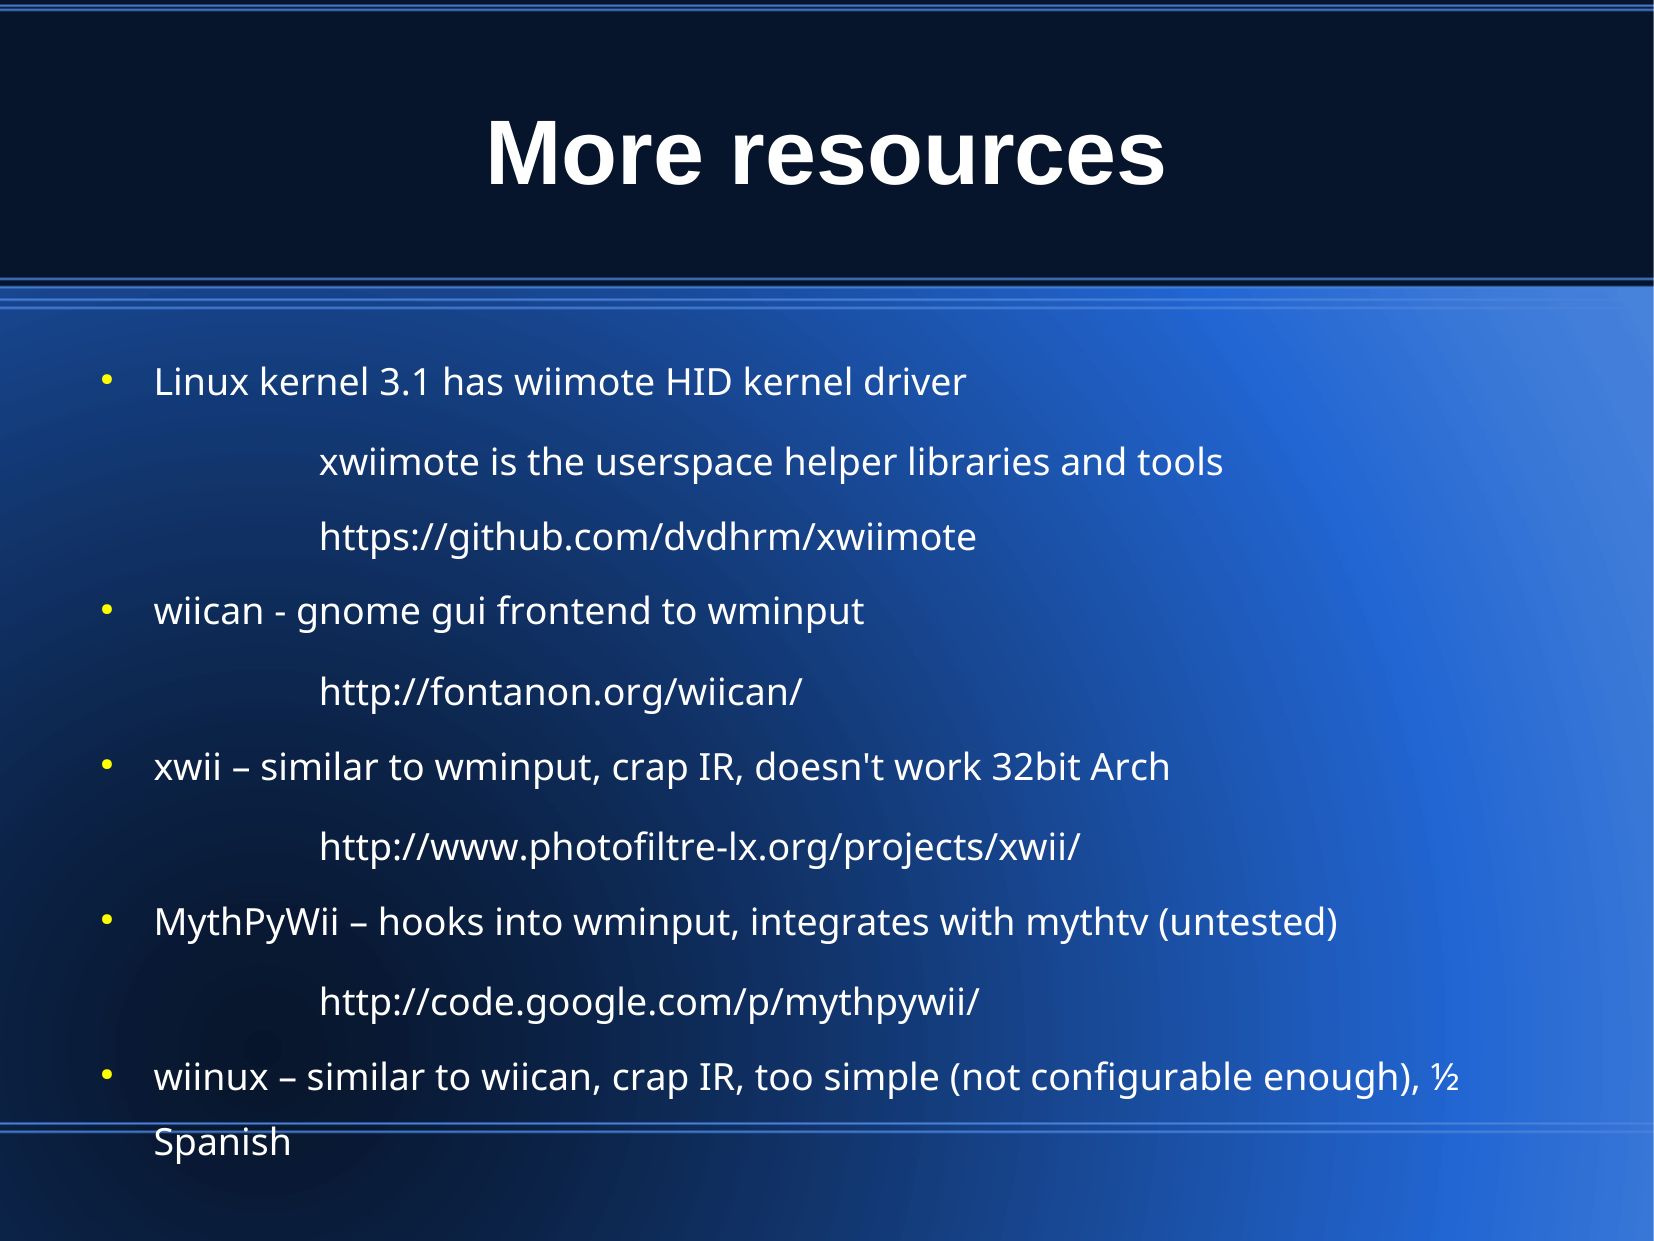

# More resources
Linux kernel 3.1 has wiimote HID kernel driver
xwiimote is the userspace helper libraries and tools
https://github.com/dvdhrm/xwiimote
wiican - gnome gui frontend to wminput
http://fontanon.org/wiican/
xwii – similar to wminput, crap IR, doesn't work 32bit Arch
http://www.photofiltre-lx.org/projects/xwii/
MythPyWii – hooks into wminput, integrates with mythtv (untested)
http://code.google.com/p/mythpywii/
wiinux – similar to wiican, crap IR, too simple (not configurable enough), ½ Spanish